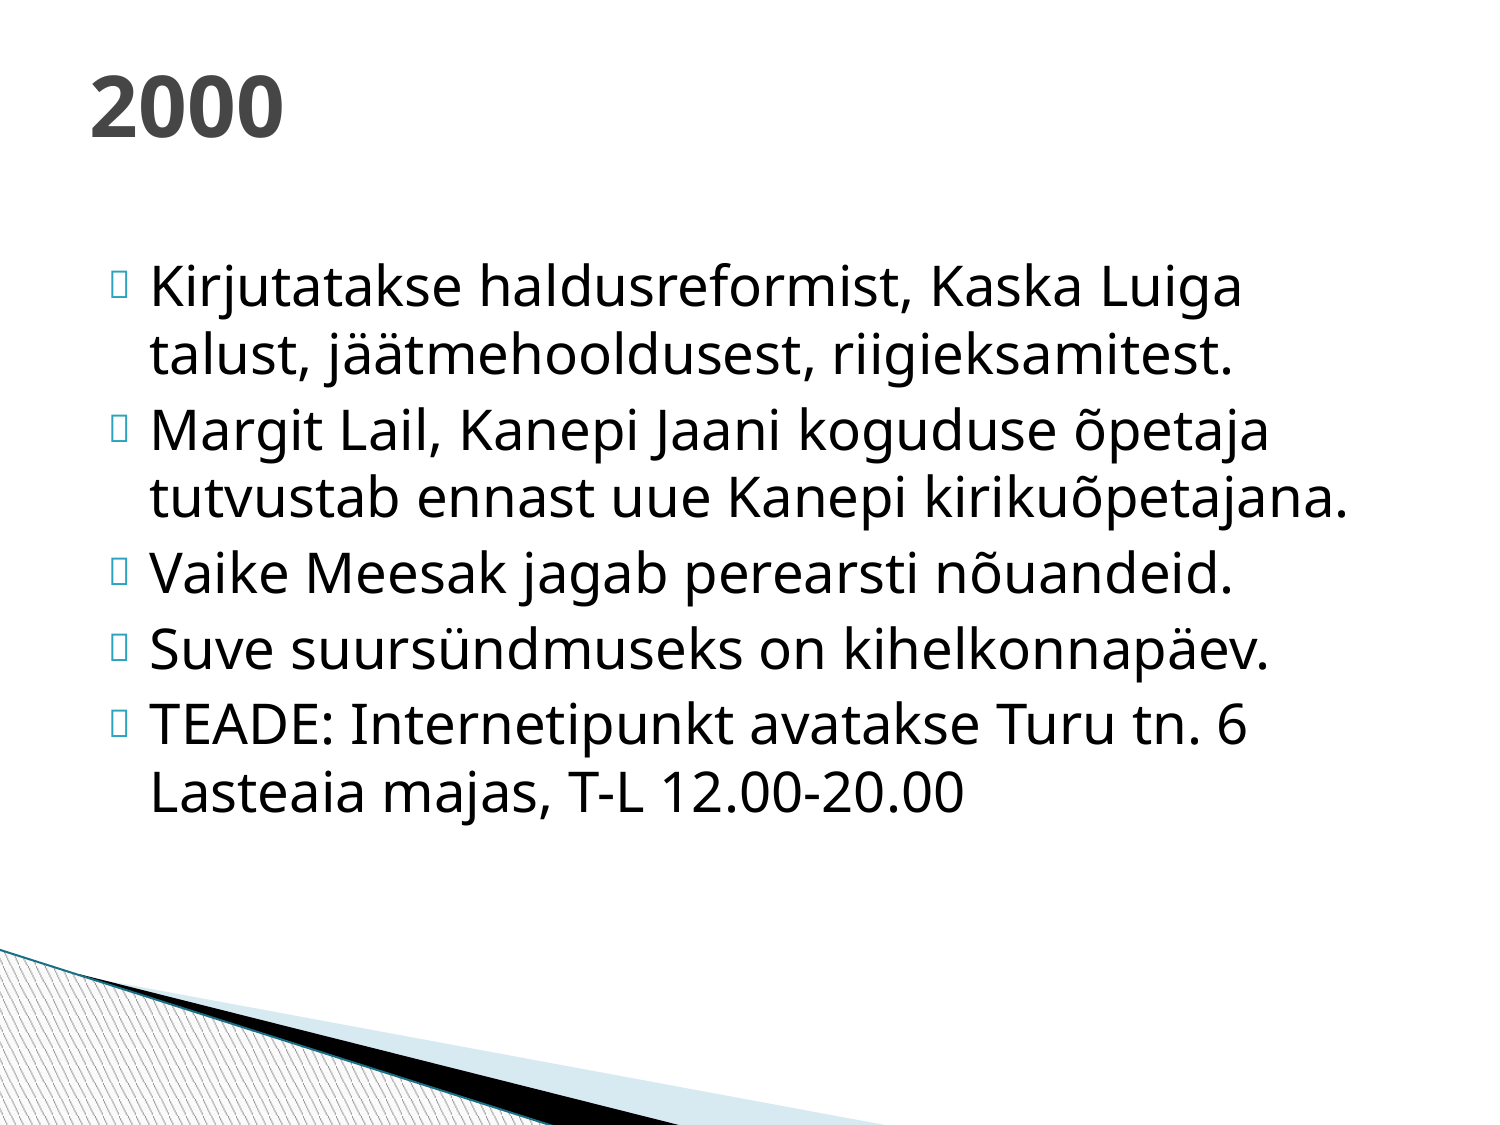

# 2000
Kirjutatakse haldusreformist, Kaska Luiga talust, jäätmehooldusest, riigieksamitest.
Margit Lail, Kanepi Jaani koguduse õpetaja tutvustab ennast uue Kanepi kirikuõpetajana.
Vaike Meesak jagab perearsti nõuandeid.
Suve suursündmuseks on kihelkonnapäev.
TEADE: Internetipunkt avatakse Turu tn. 6 Lasteaia majas, T-L 12.00-20.00